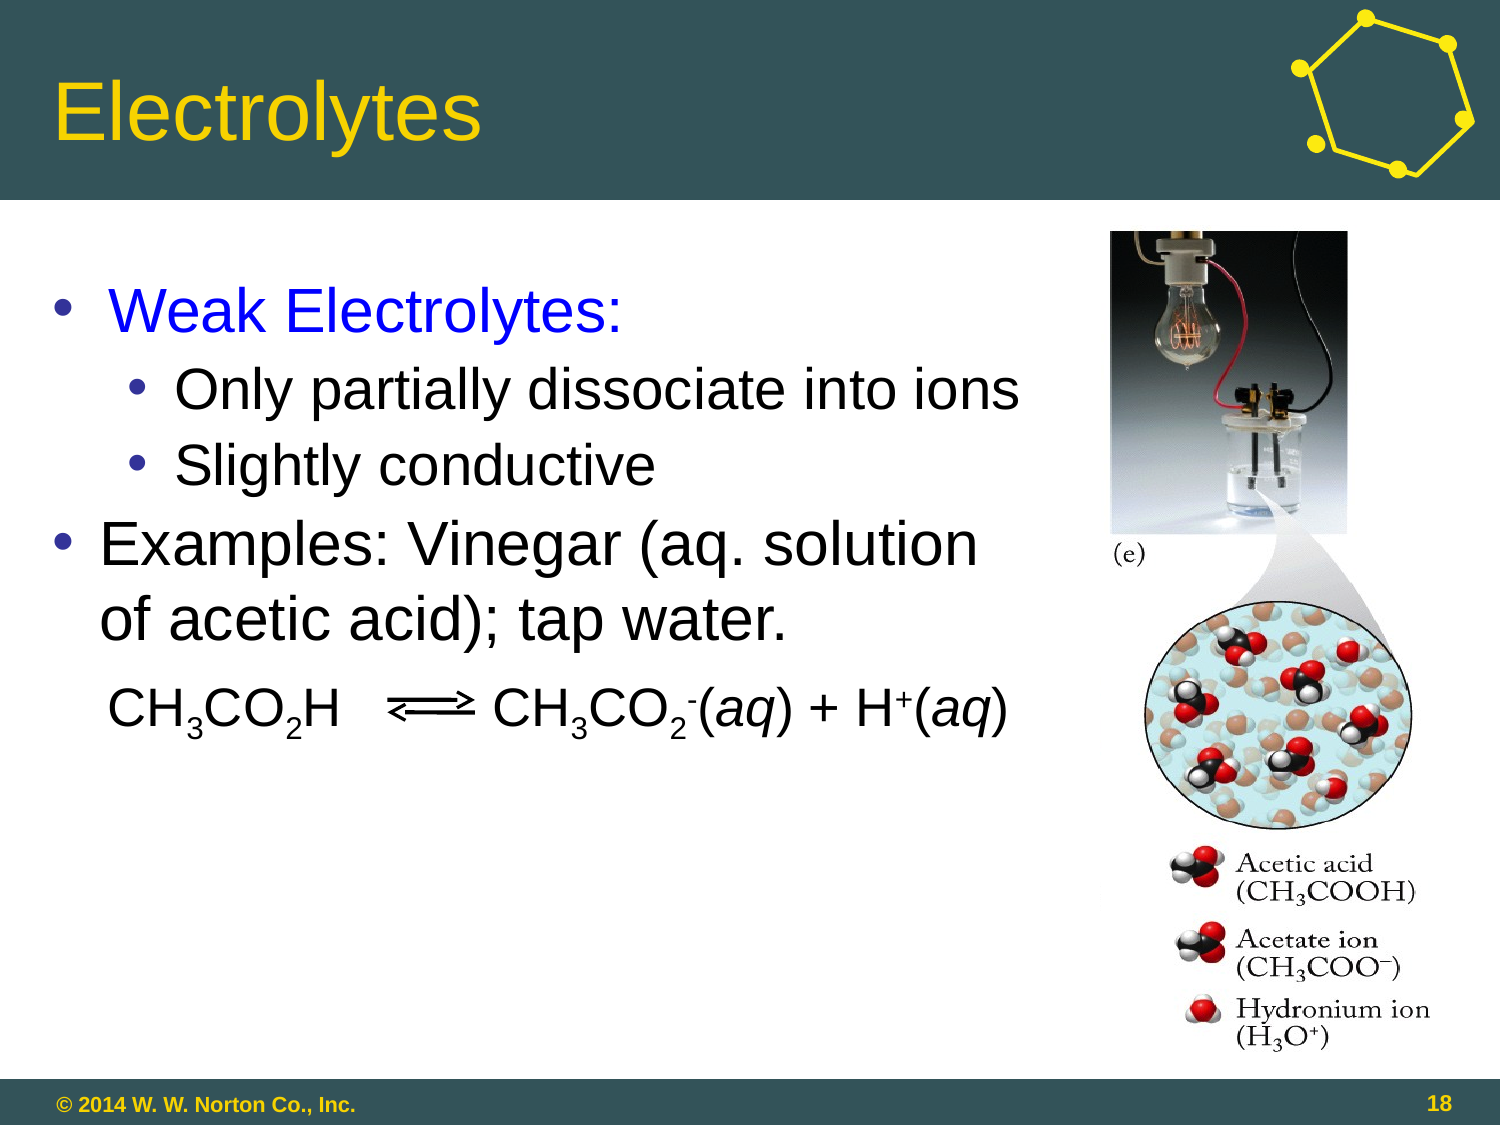

# Electrolytes
Weak Electrolytes:
Only partially dissociate into ions
Slightly conductive
Examples: Vinegar (aq. solution of acetic acid); tap water.
 CH3CO2H CH3CO2-(aq) + H+(aq)